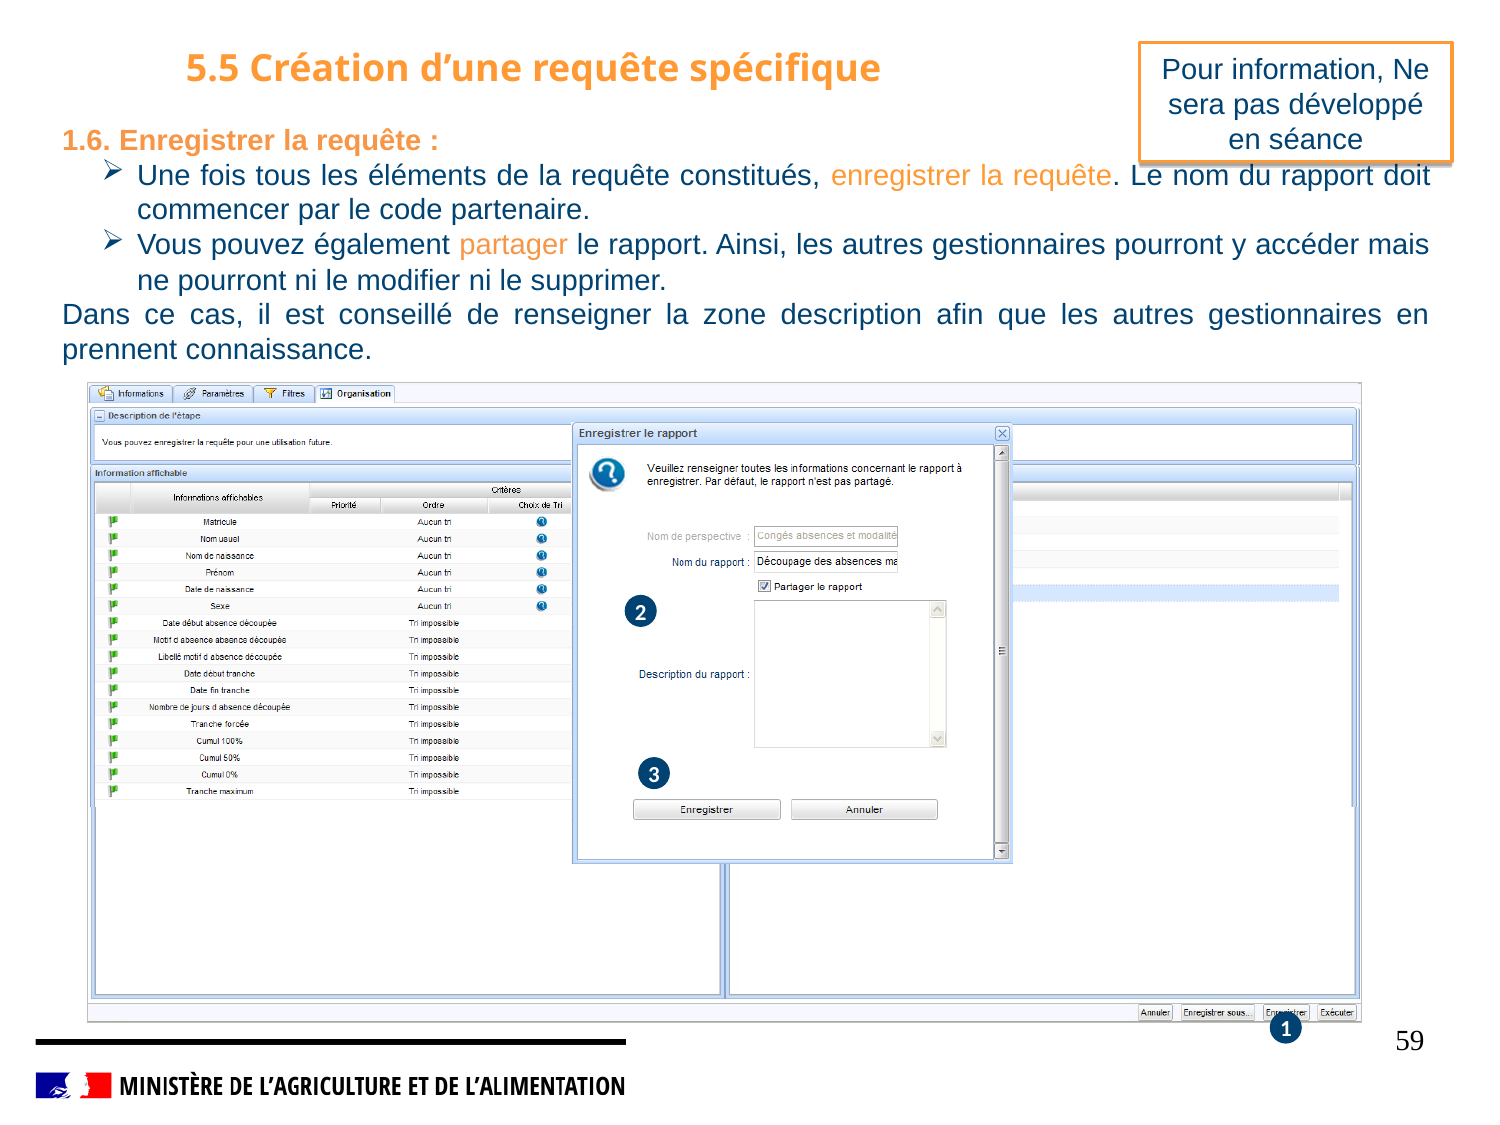

5.5 Création d’une requête spécifique
Pour information, Ne sera pas développé en séance
6. Enregistrer la requête :
Une fois tous les éléments de la requête constitués, enregistrer la requête. Le nom du rapport doit commencer par le code partenaire.
Vous pouvez également partager le rapport. Ainsi, les autres gestionnaires pourront y accéder mais ne pourront ni le modifier ni le supprimer.
Dans ce cas, il est conseillé de renseigner la zone description afin que les autres gestionnaires en prennent connaissance.
2
3
1